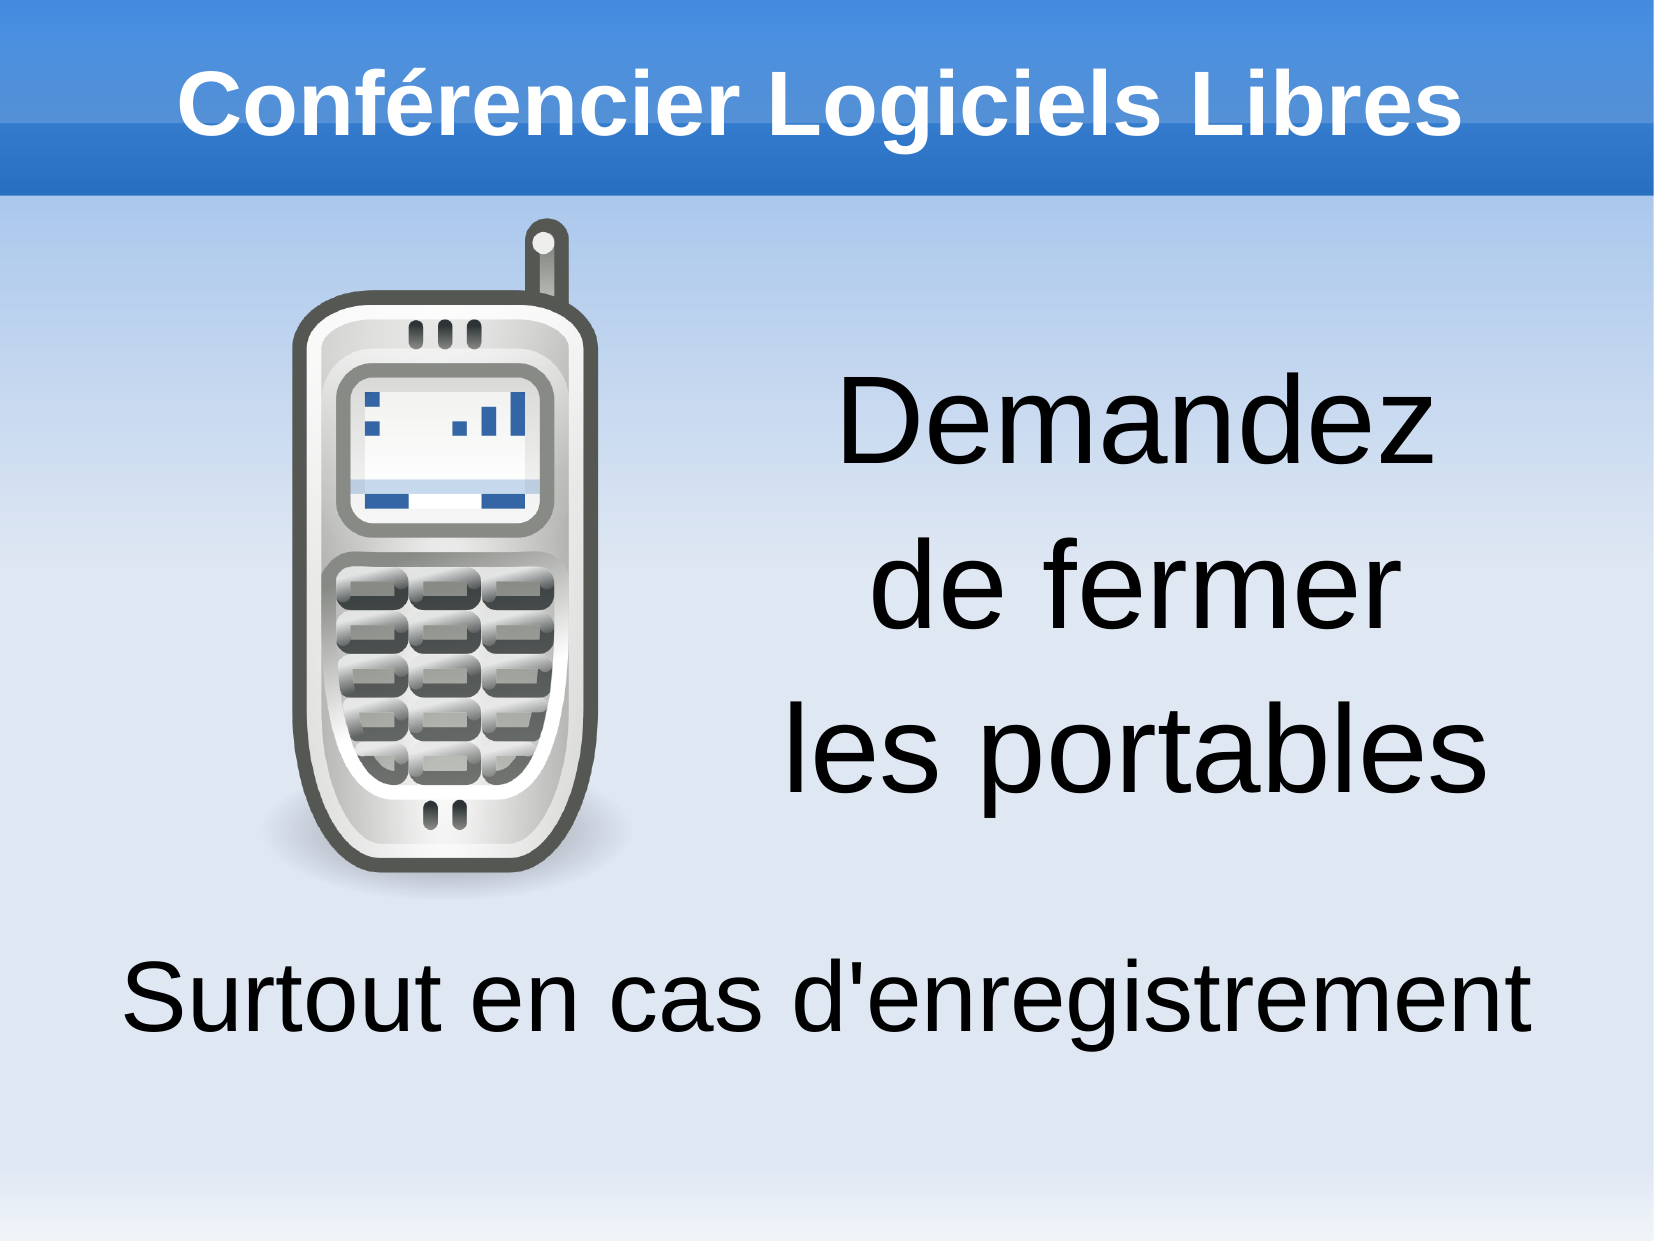

# Conférencier Logiciels Libres
Demandez
de fermer
les portables
Surtout en cas d'enregistrement